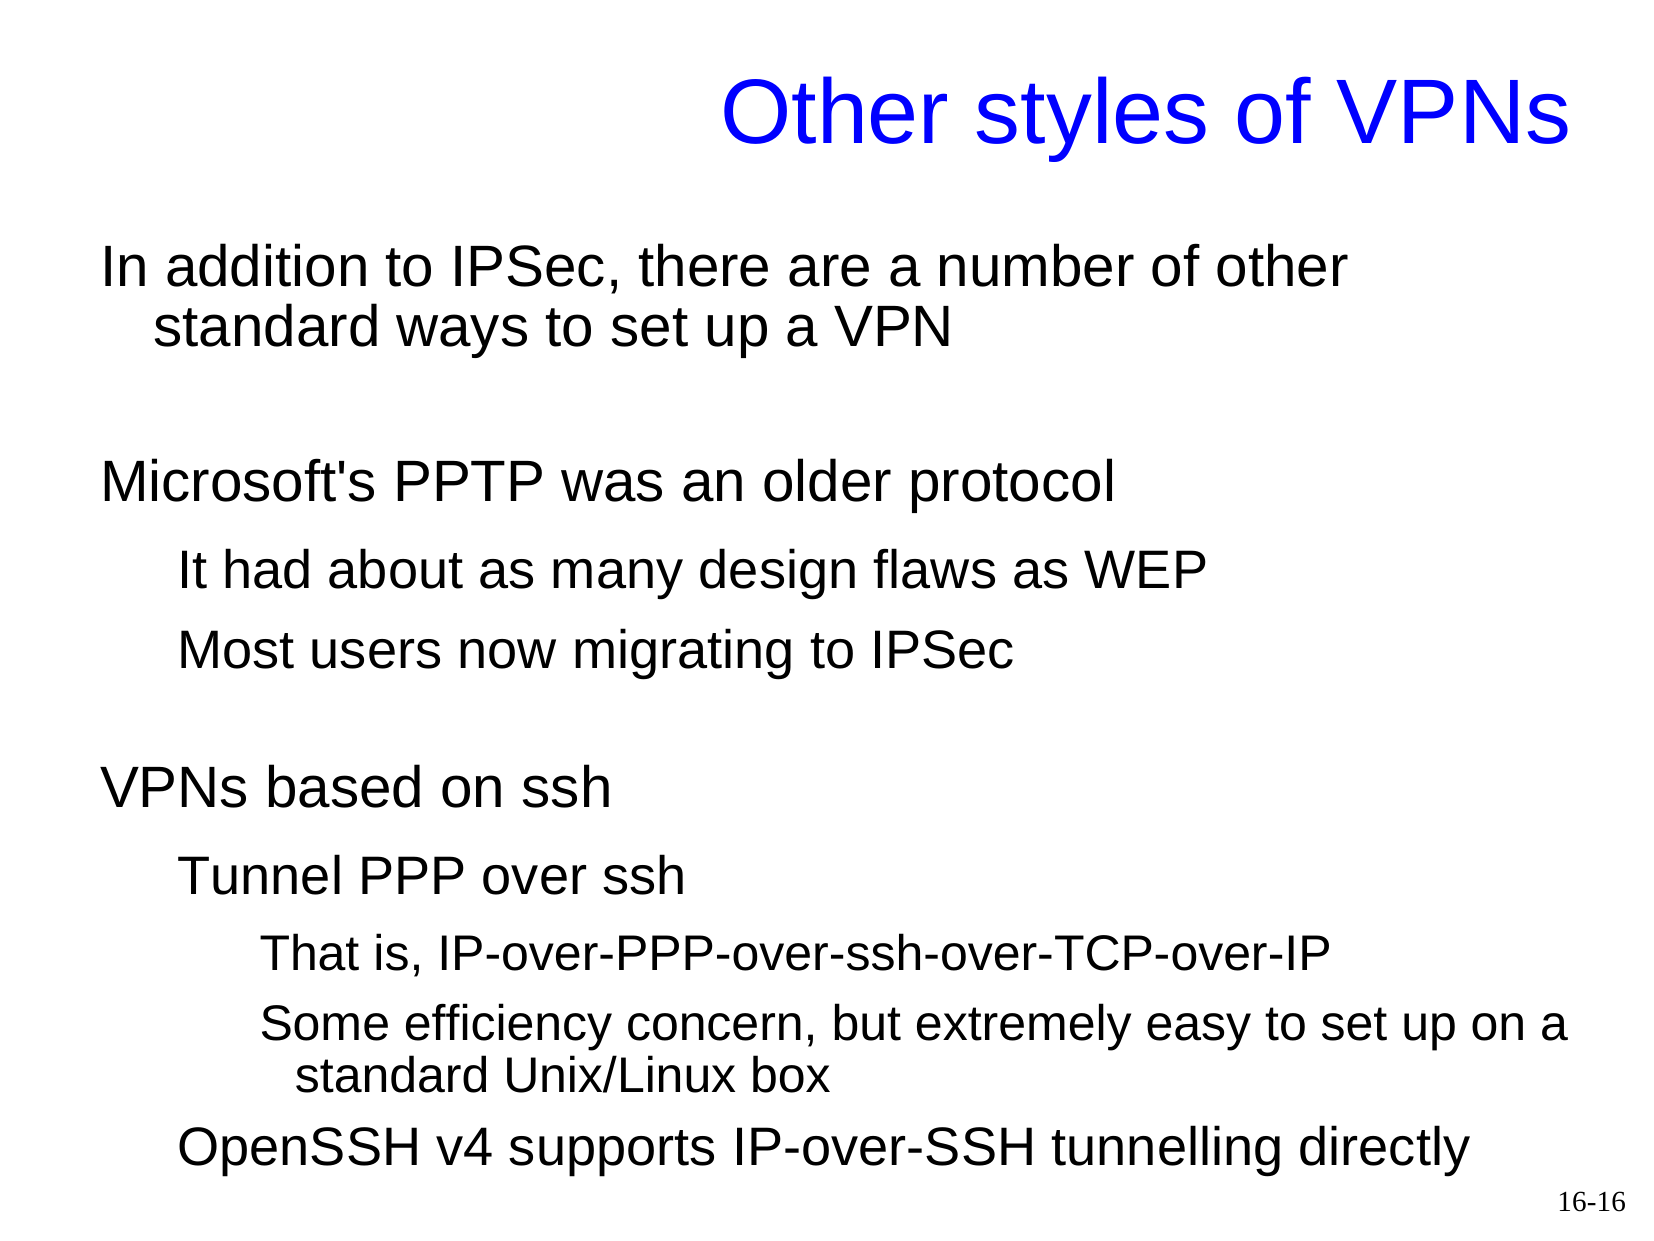

# Other styles of VPNs
In addition to IPSec, there are a number of other standard ways to set up a VPN
Microsoft's PPTP was an older protocol
It had about as many design flaws as WEP
Most users now migrating to IPSec
VPNs based on ssh
Tunnel PPP over ssh
That is, IP-over-PPP-over-ssh-over-TCP-over-IP
Some efficiency concern, but extremely easy to set up on a standard Unix/Linux box
OpenSSH v4 supports IP-over-SSH tunnelling directly